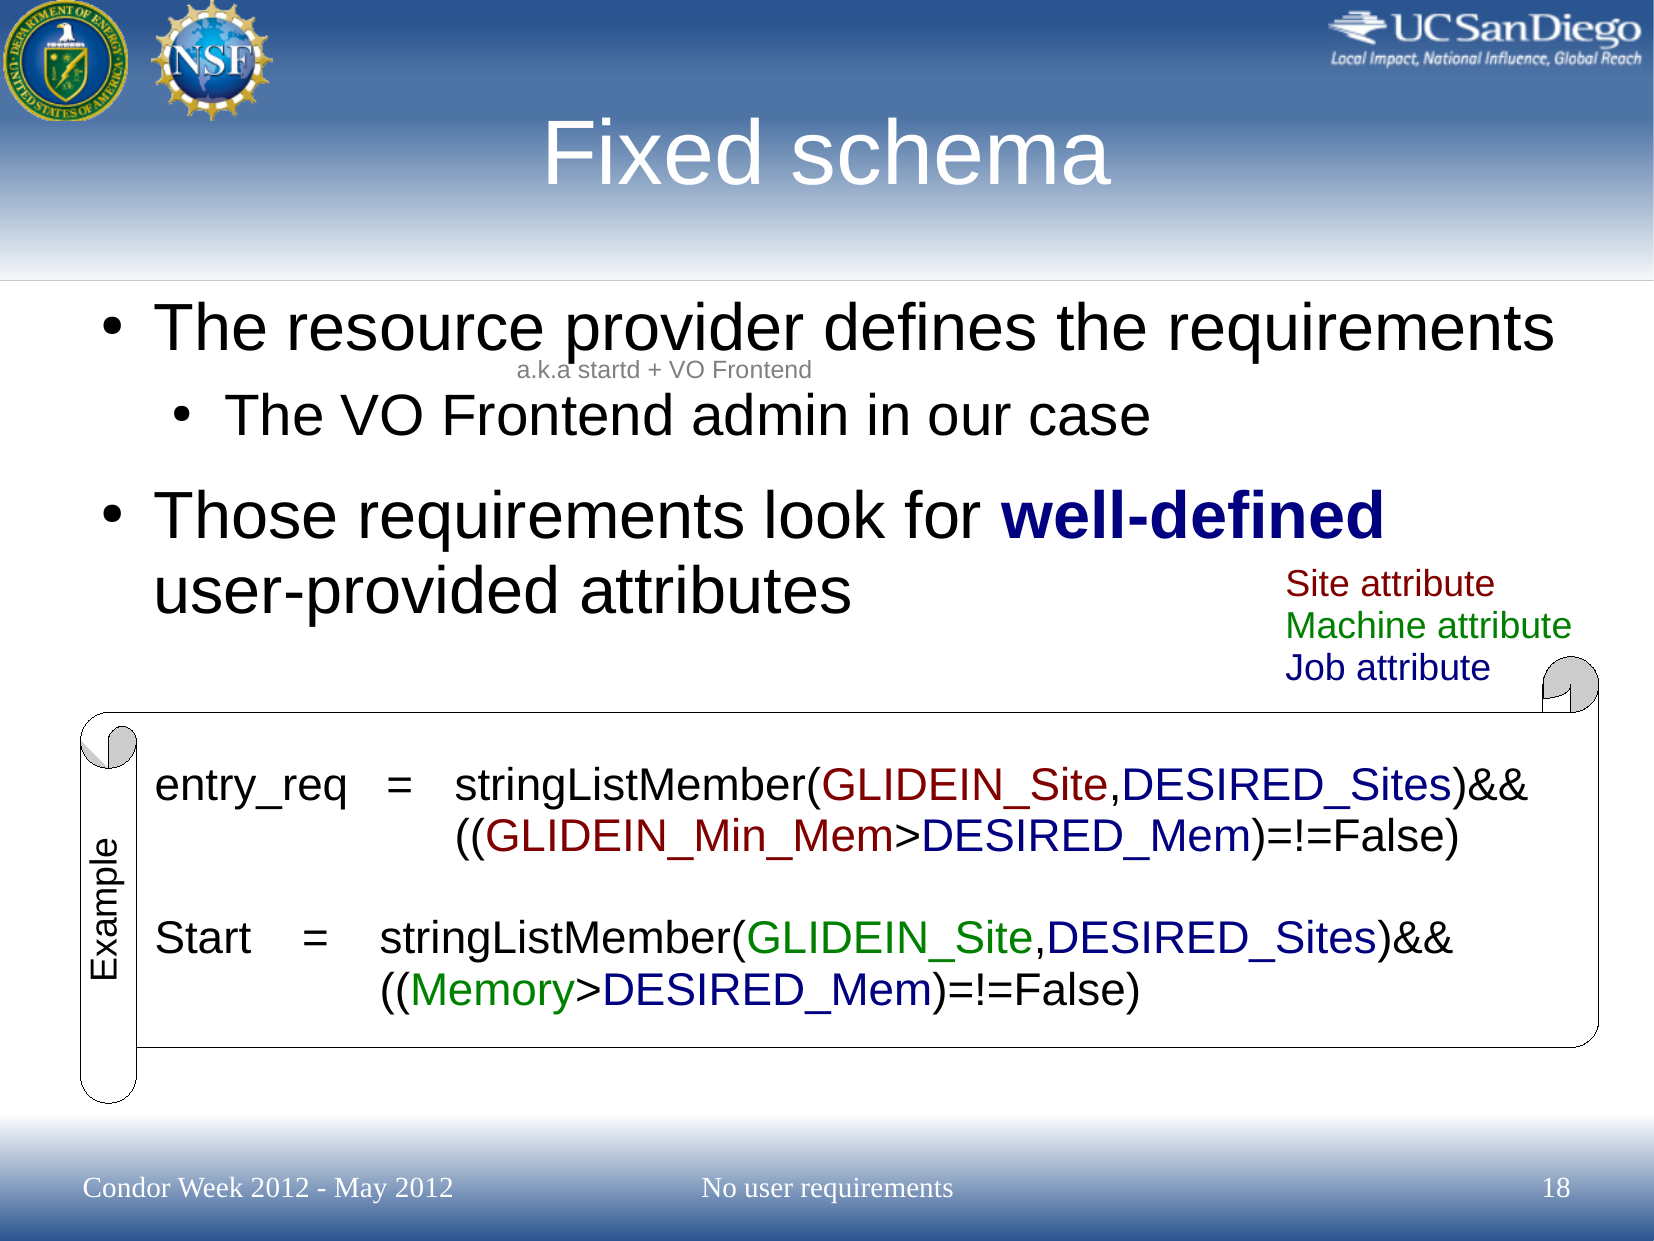

# Fixed schema
The resource provider defines the requirements
The VO Frontend admin in our case
Those requirements look for well-defined
user-provided attributes
a.k.a startd + VO Frontend
Site attribute
Machine attribute
Job attribute
entry_req = 	stringListMember(GLIDEIN_Site,DESIRED_Sites)&&
				((GLIDEIN_Min_Mem>DESIRED_Mem)=!=False)
Start = 	stringListMember(GLIDEIN_Site,DESIRED_Sites)&&
			((Memory>DESIRED_Mem)=!=False)
Example
Condor Week 2012 - May 2012
No user requirements
18